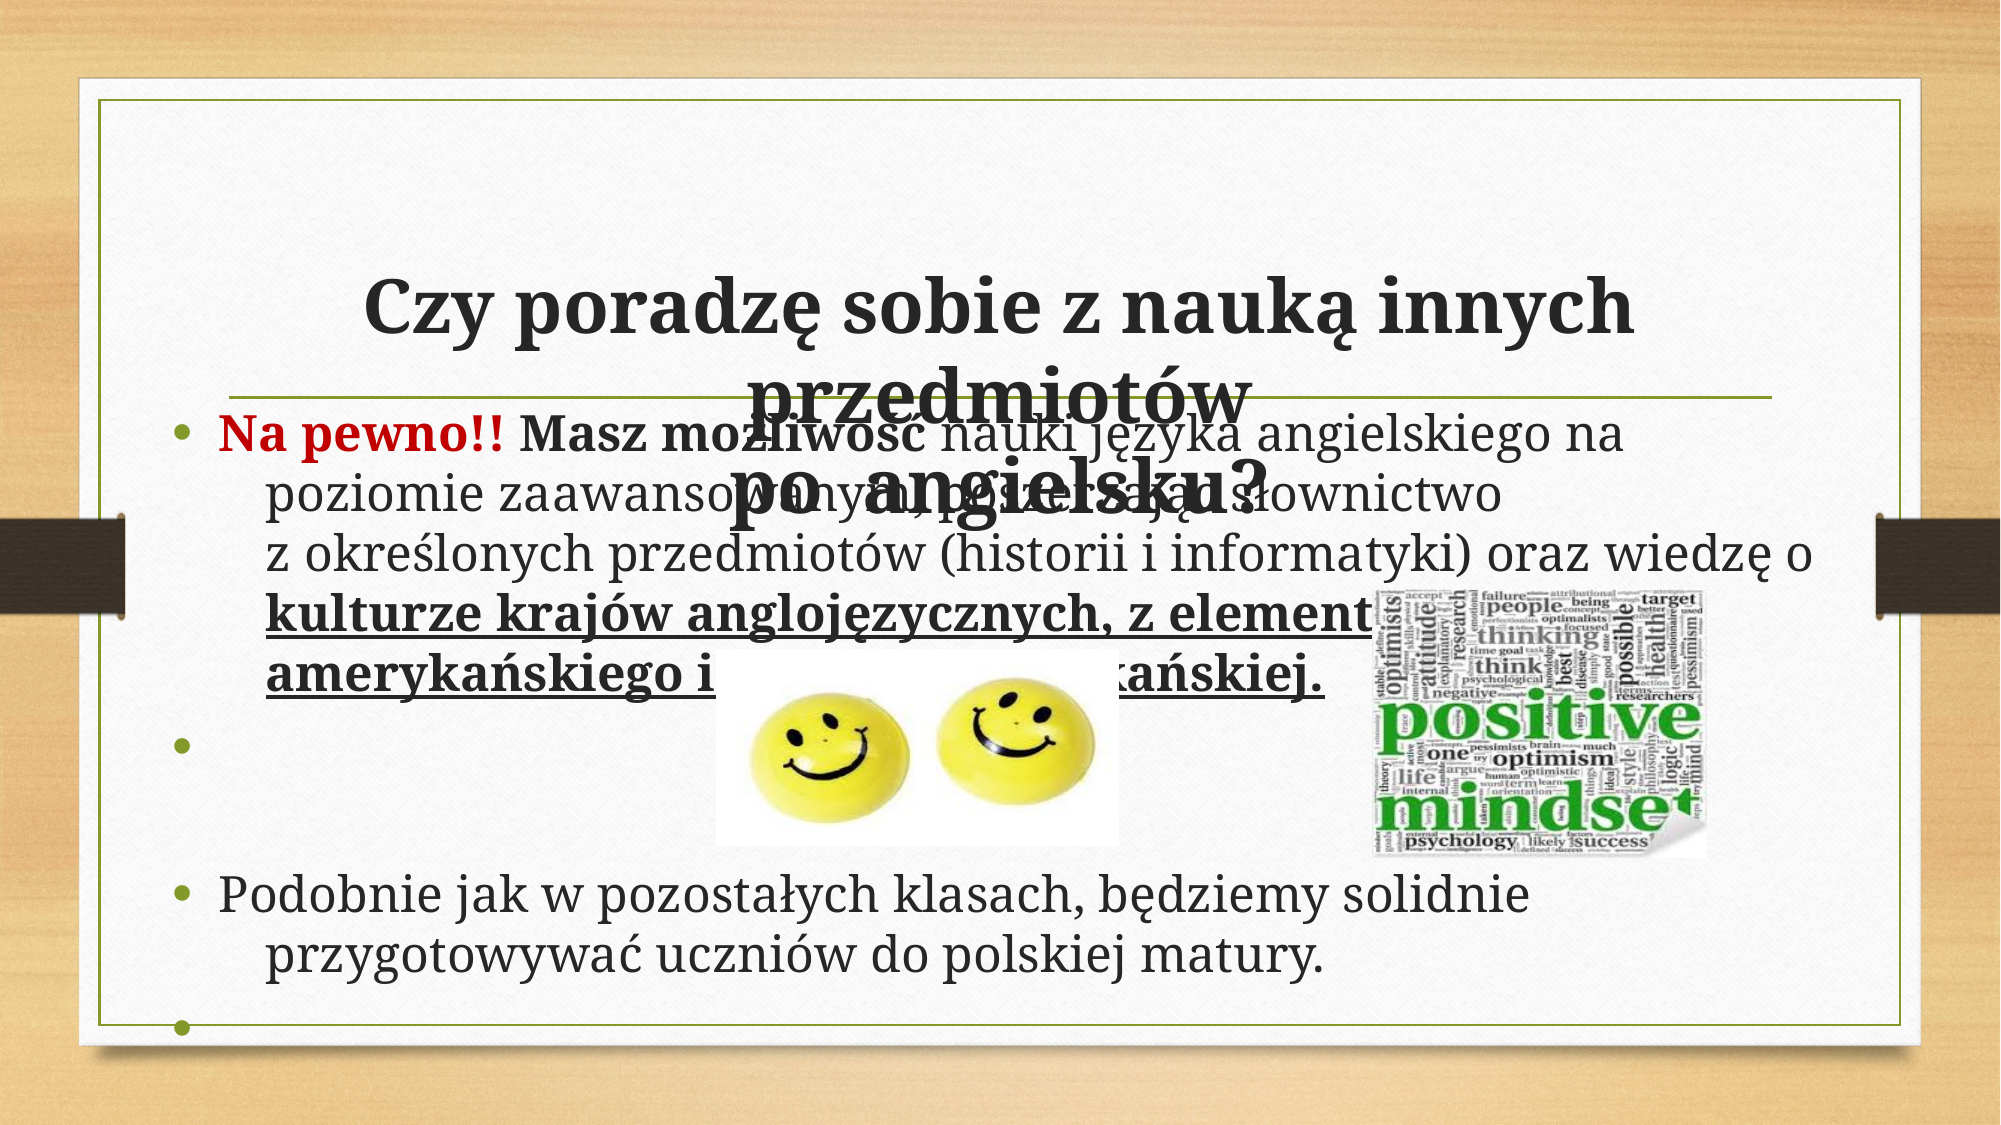

# Czy poradzę sobie z nauką innych przedmiotów po angielsku?
Na pewno!! Masz możliwość nauki języka angielskiego na poziomie zaawansowanym, poszerzając słownictwo z określonych przedmiotów (historii i informatyki) oraz wiedzę o kulturze krajów anglojęzycznych, z elementami języka amerykańskiego i kultury amerykańskiej.
Podobnie jak w pozostałych klasach, będziemy solidnie przygotowywać uczniów do polskiej matury.